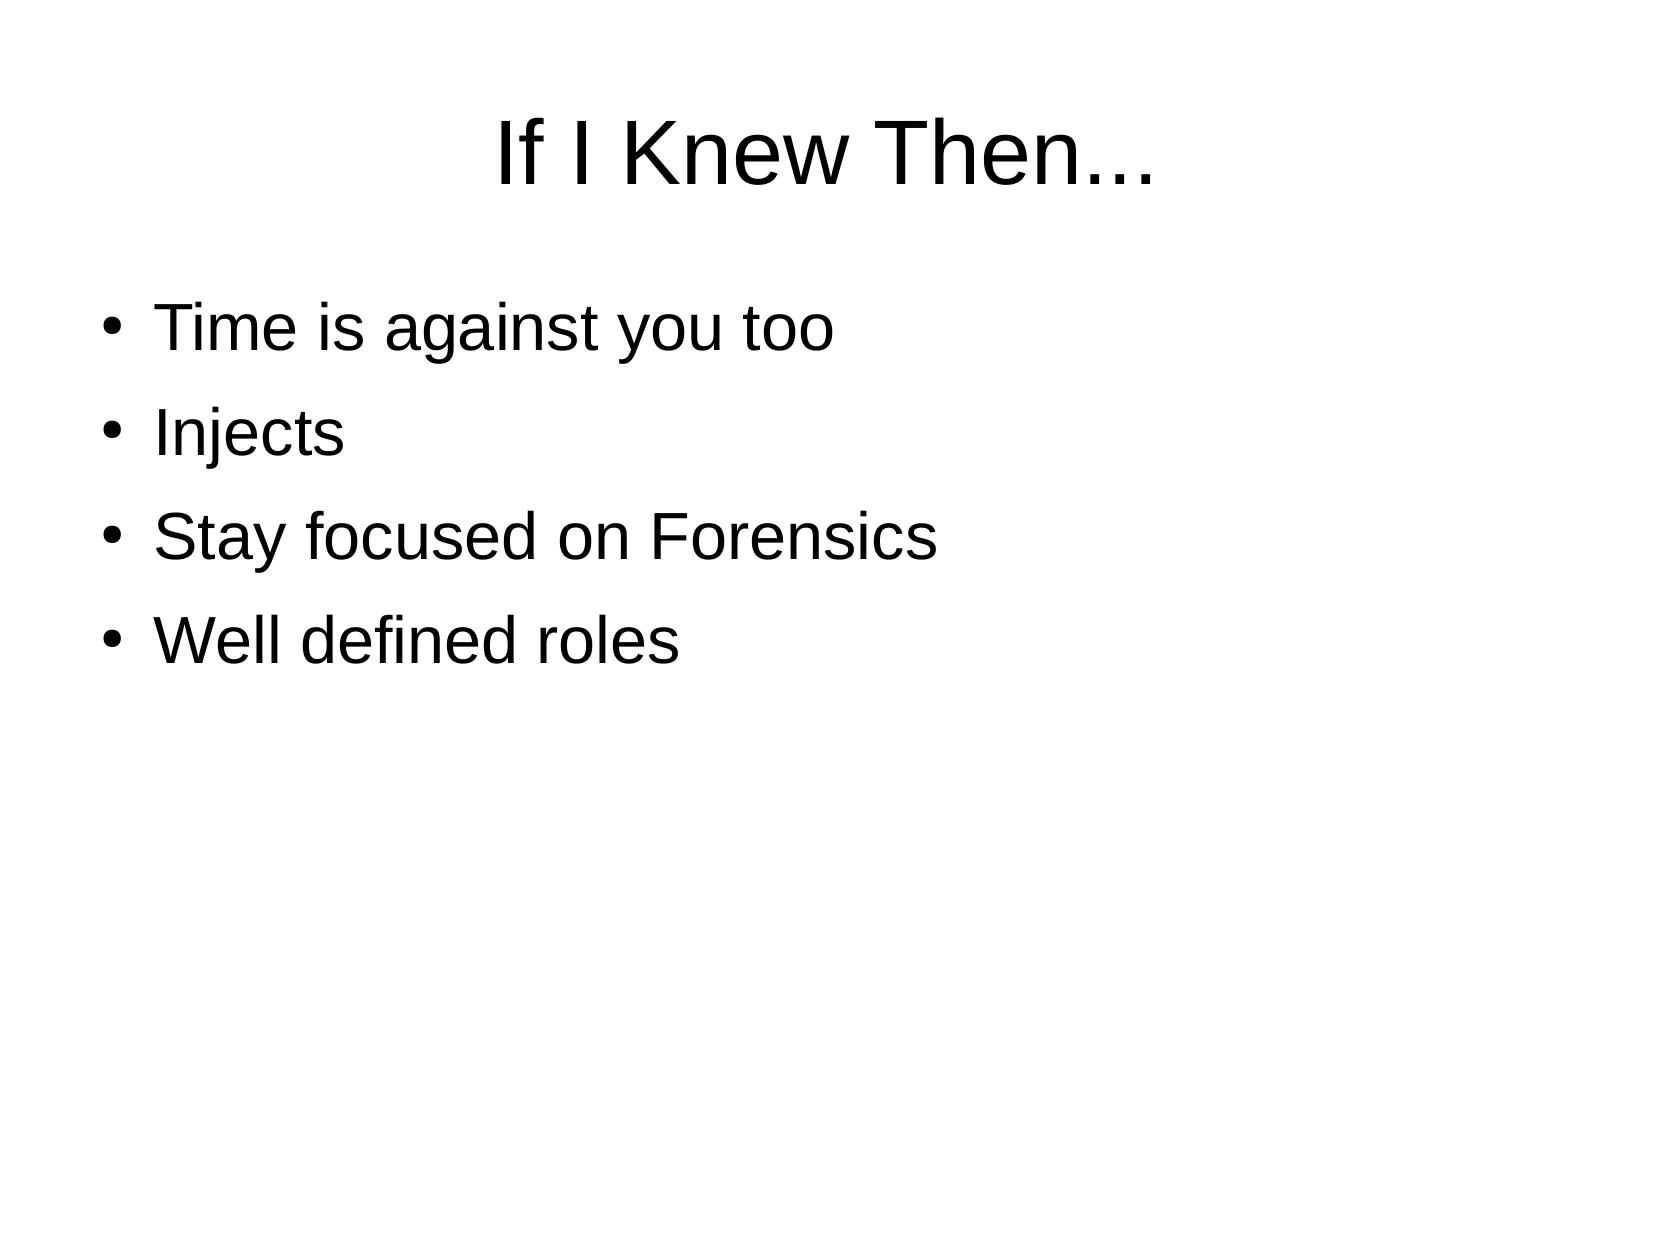

# If I Knew Then...
Time is against you too
Injects
Stay focused on Forensics
Well defined roles